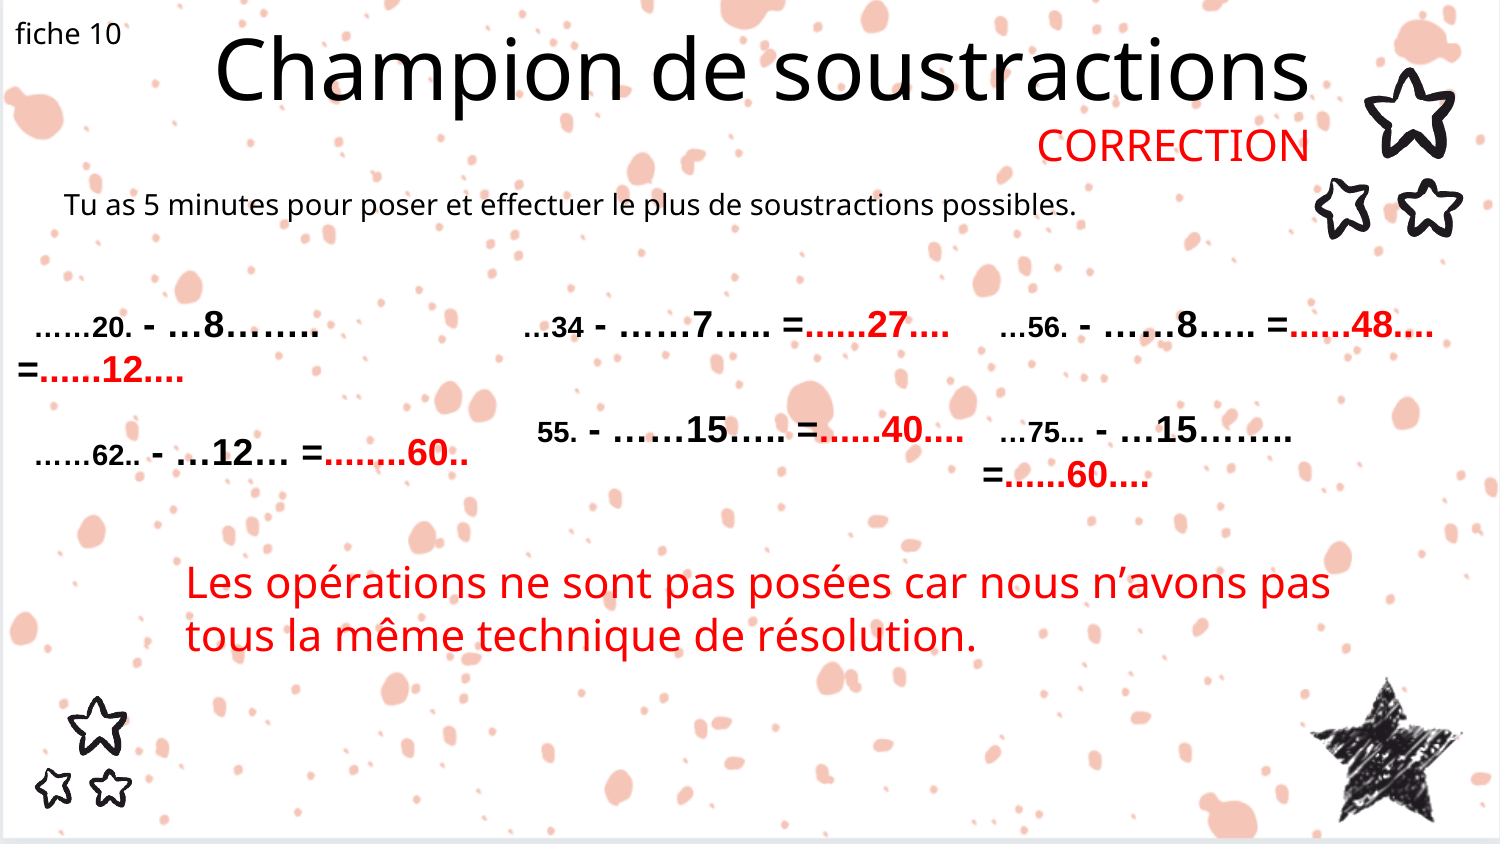

fiche 10
Champion de soustractions
CORRECTION
Tu as 5 minutes pour poser et effectuer le plus de soustractions possibles.
 ……20. - …8…….. =......12....
 …34 - ……7….. =......27....
 …56. - ……8….. =......48....
 55. - ……15….. =......40....
 …75... - …15…….. =......60....
 ……62.. - …12… =........60..
Les opérations ne sont pas posées car nous n’avons pas tous la même technique de résolution.